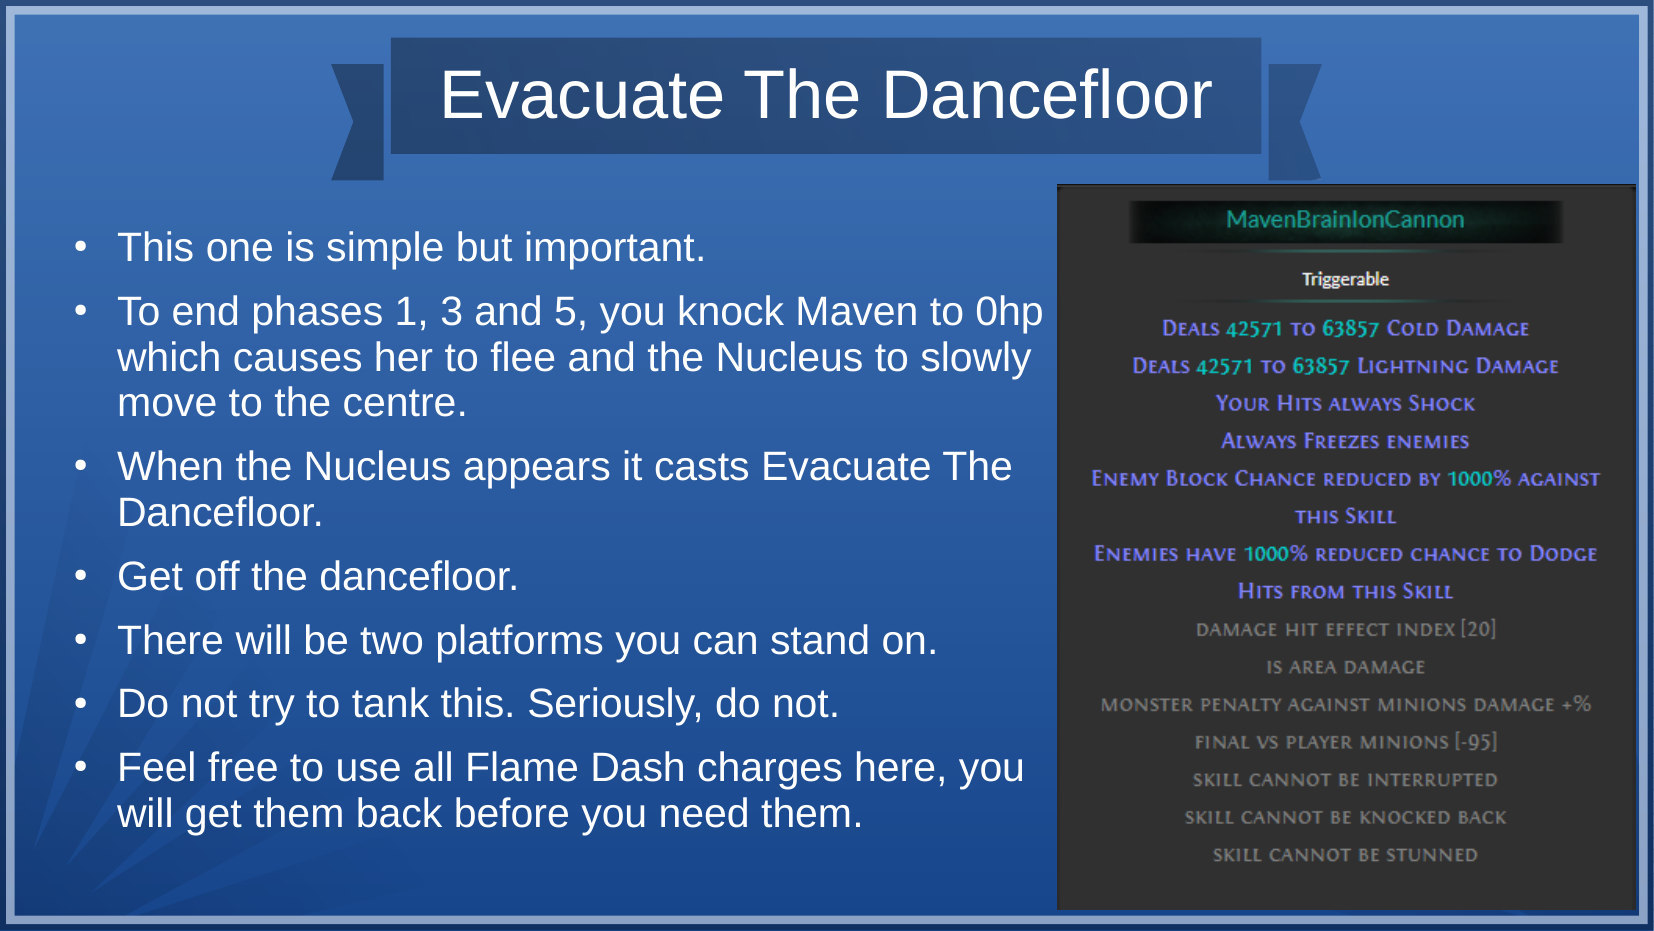

# Evacuate The Dancefloor
This one is simple but important.
To end phases 1, 3 and 5, you knock Maven to 0hp which causes her to flee and the Nucleus to slowly move to the centre.
When the Nucleus appears it casts Evacuate The Dancefloor.
Get off the dancefloor.
There will be two platforms you can stand on.
Do not try to tank this. Seriously, do not.
Feel free to use all Flame Dash charges here, you will get them back before you need them.